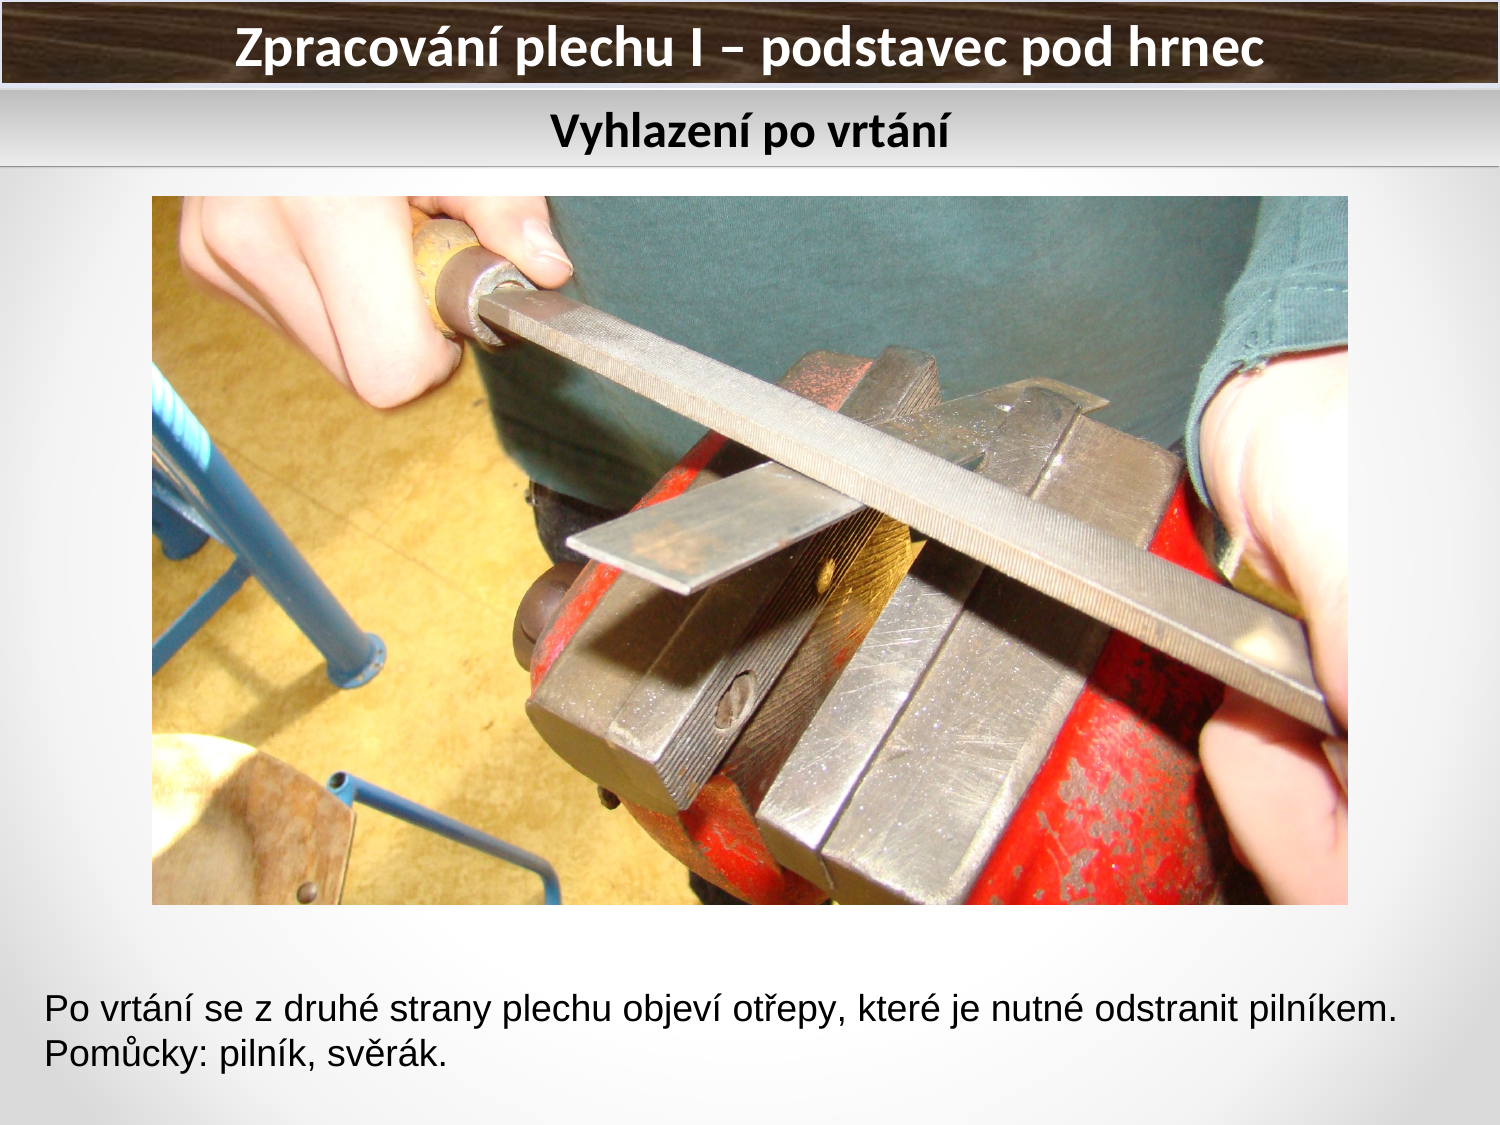

Zpracování plechu I – podstavec pod hrnec
Vyhlazení po vrtání
Po vrtání se z druhé strany plechu objeví otřepy, které je nutné odstranit pilníkem.
Pomůcky: pilník, svěrák.